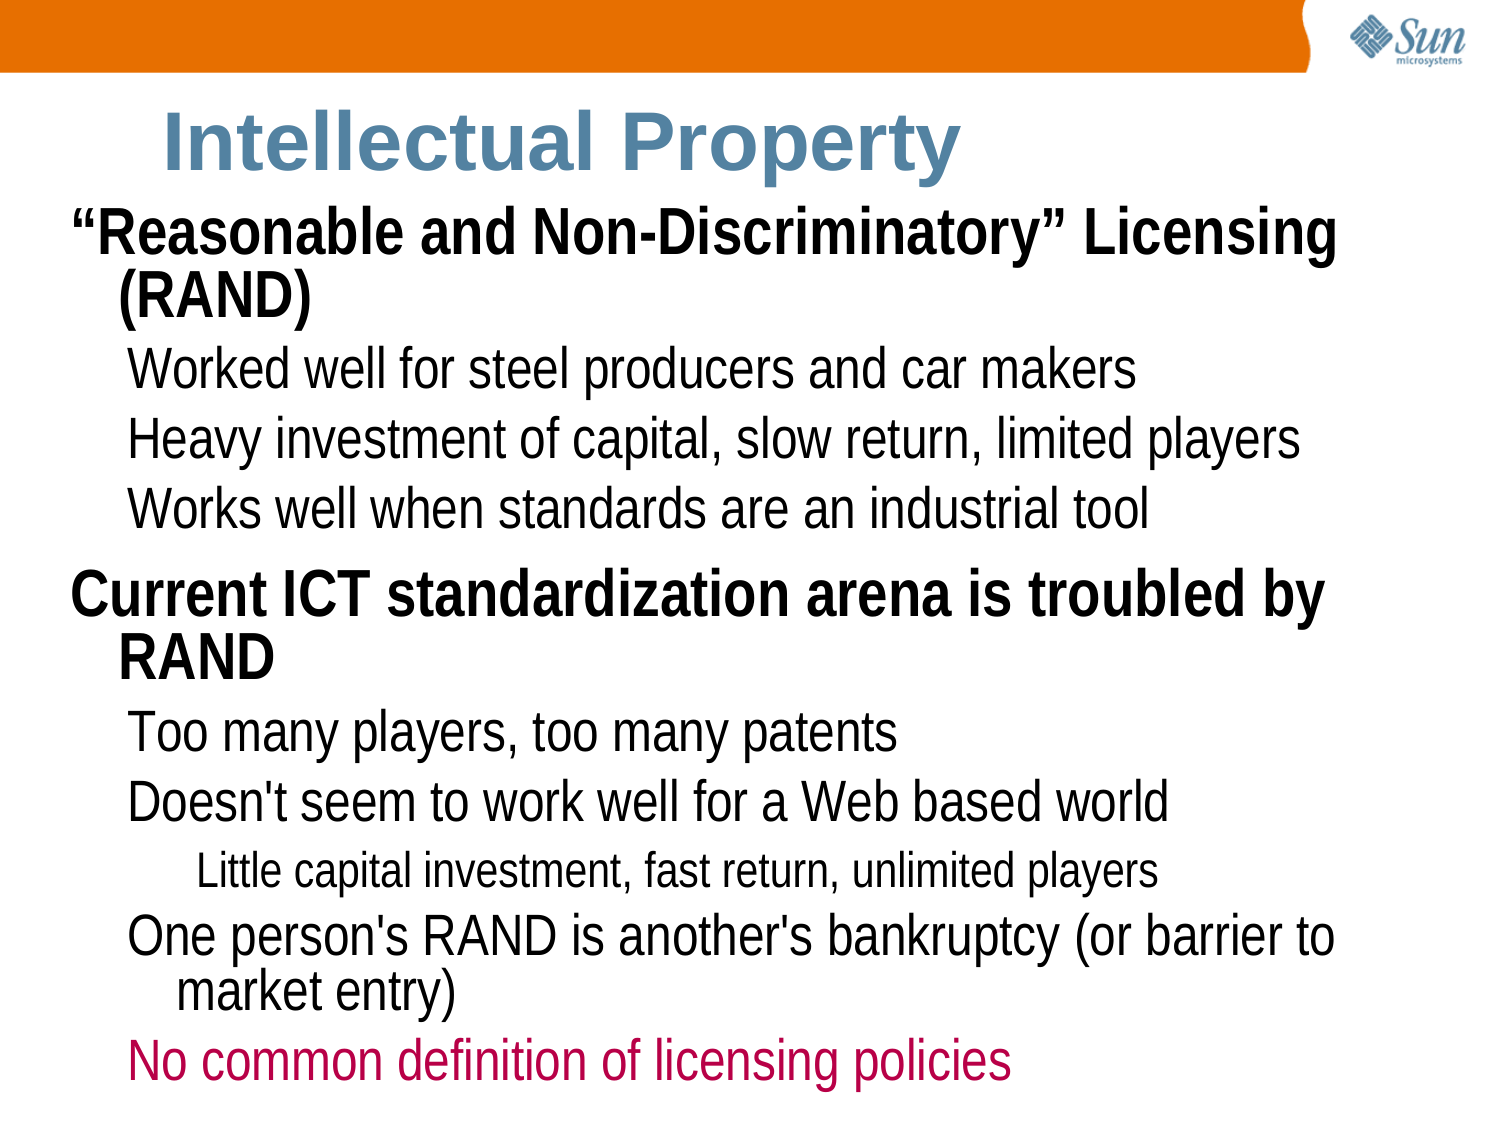

# Intellectual Property
“Reasonable and Non-Discriminatory” Licensing (RAND)
Worked well for steel producers and car makers
Heavy investment of capital, slow return, limited players
Works well when standards are an industrial tool
Current ICT standardization arena is troubled by RAND
Too many players, too many patents
Doesn't seem to work well for a Web based world
Little capital investment, fast return, unlimited players
One person's RAND is another's bankruptcy (or barrier to market entry)
No common definition of licensing policies